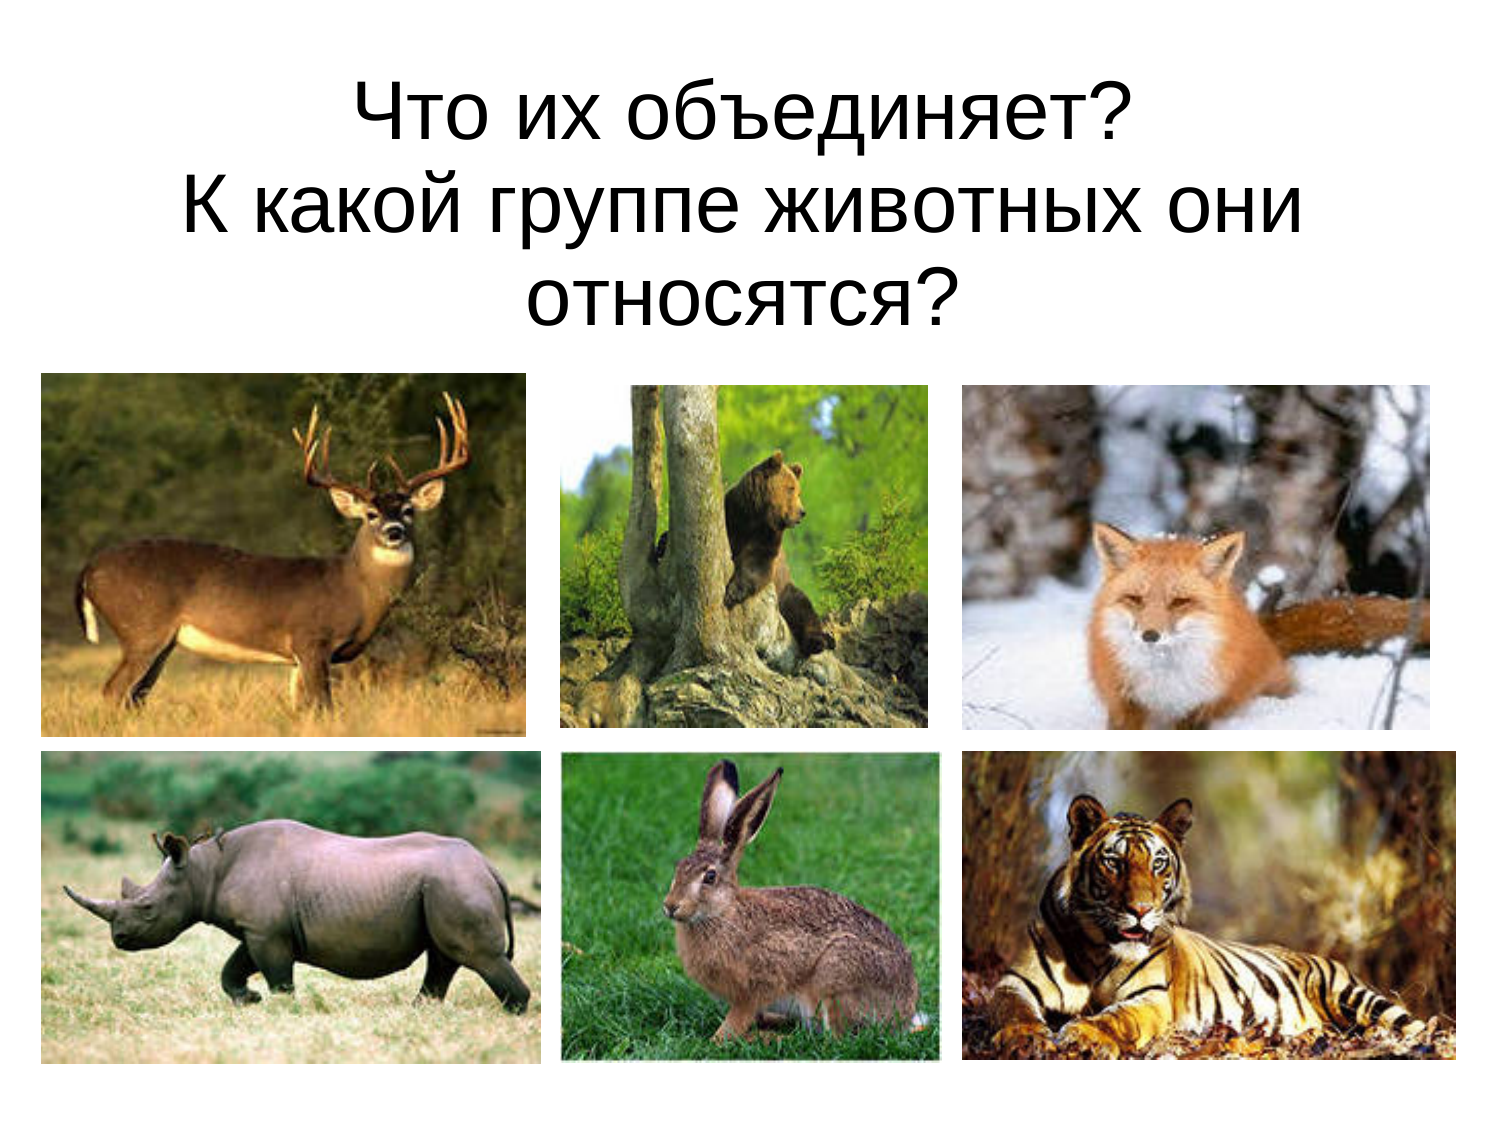

# Что их объединяет? К какой группе животных они относятся?